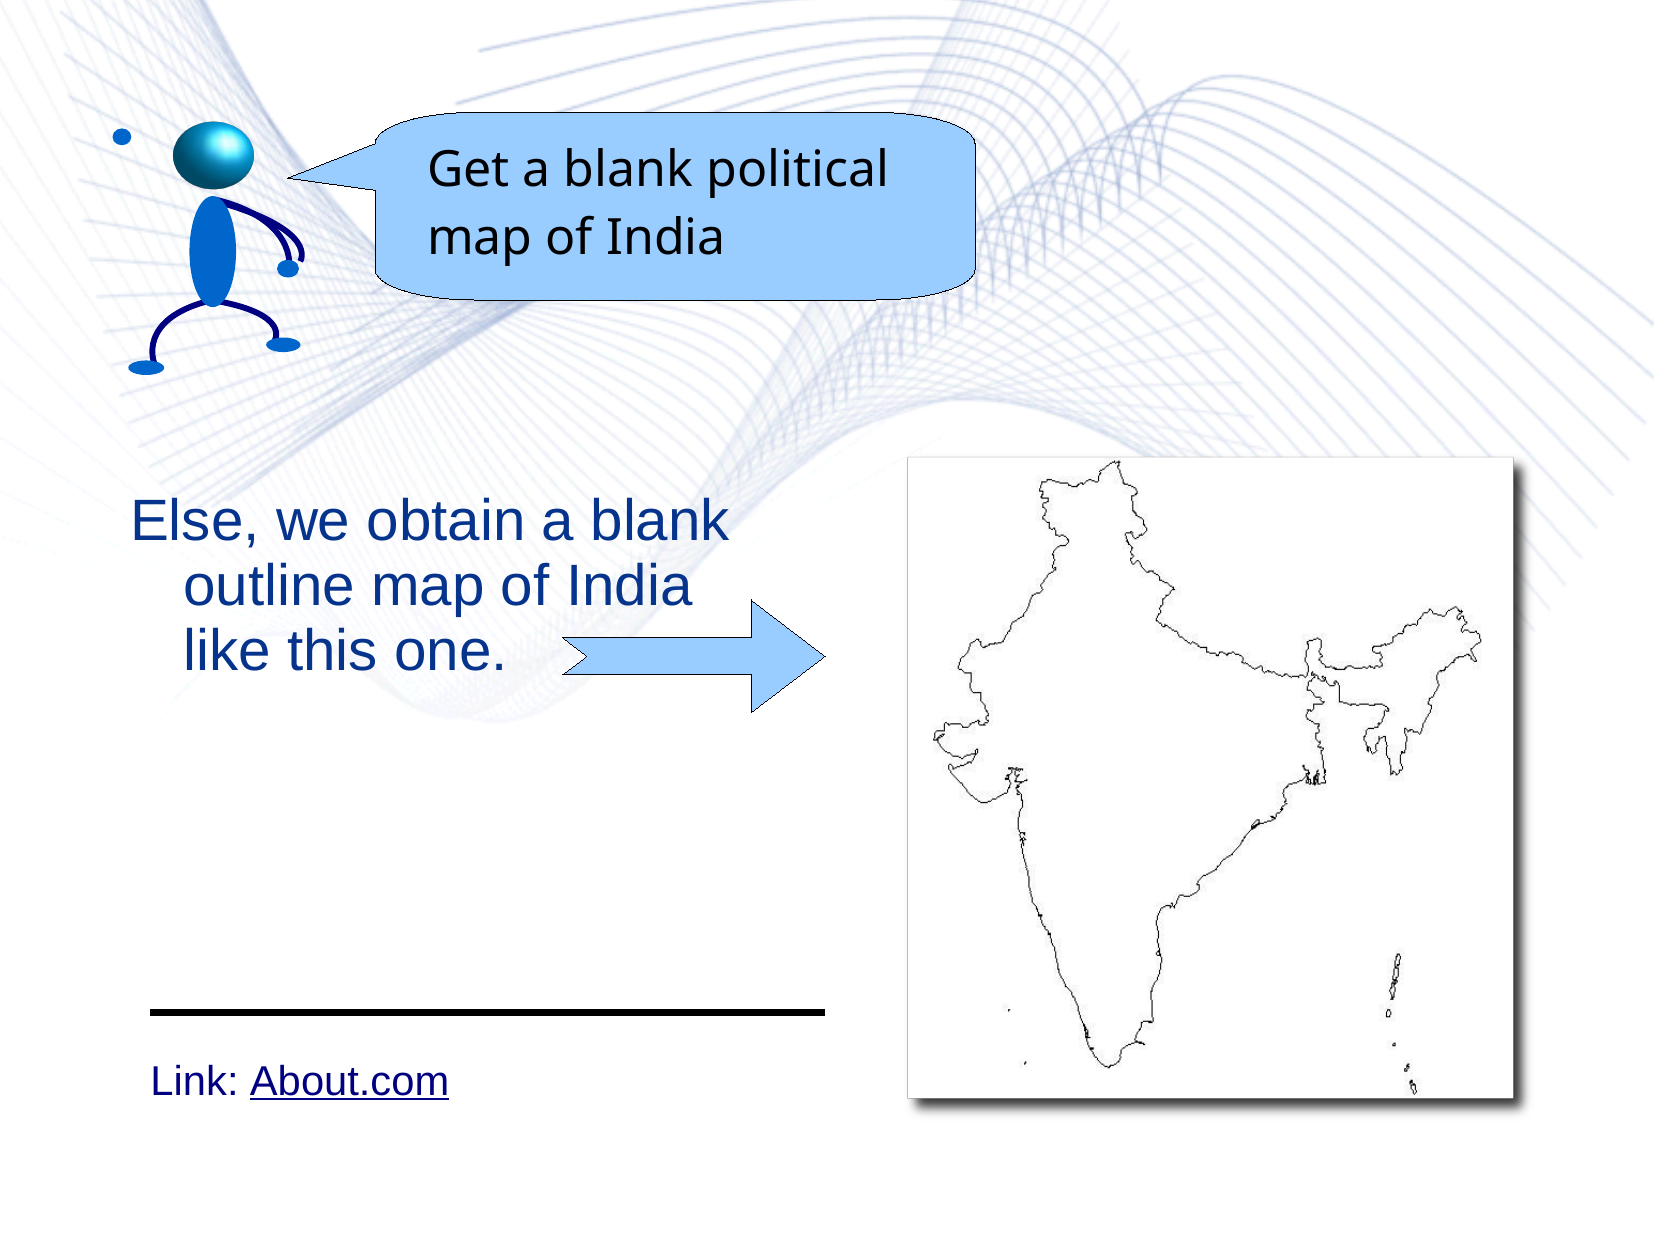

# First we create the map...
Get a blank political map of India
Else, we obtain a blank outline map of India like this one.
 Link: About.com